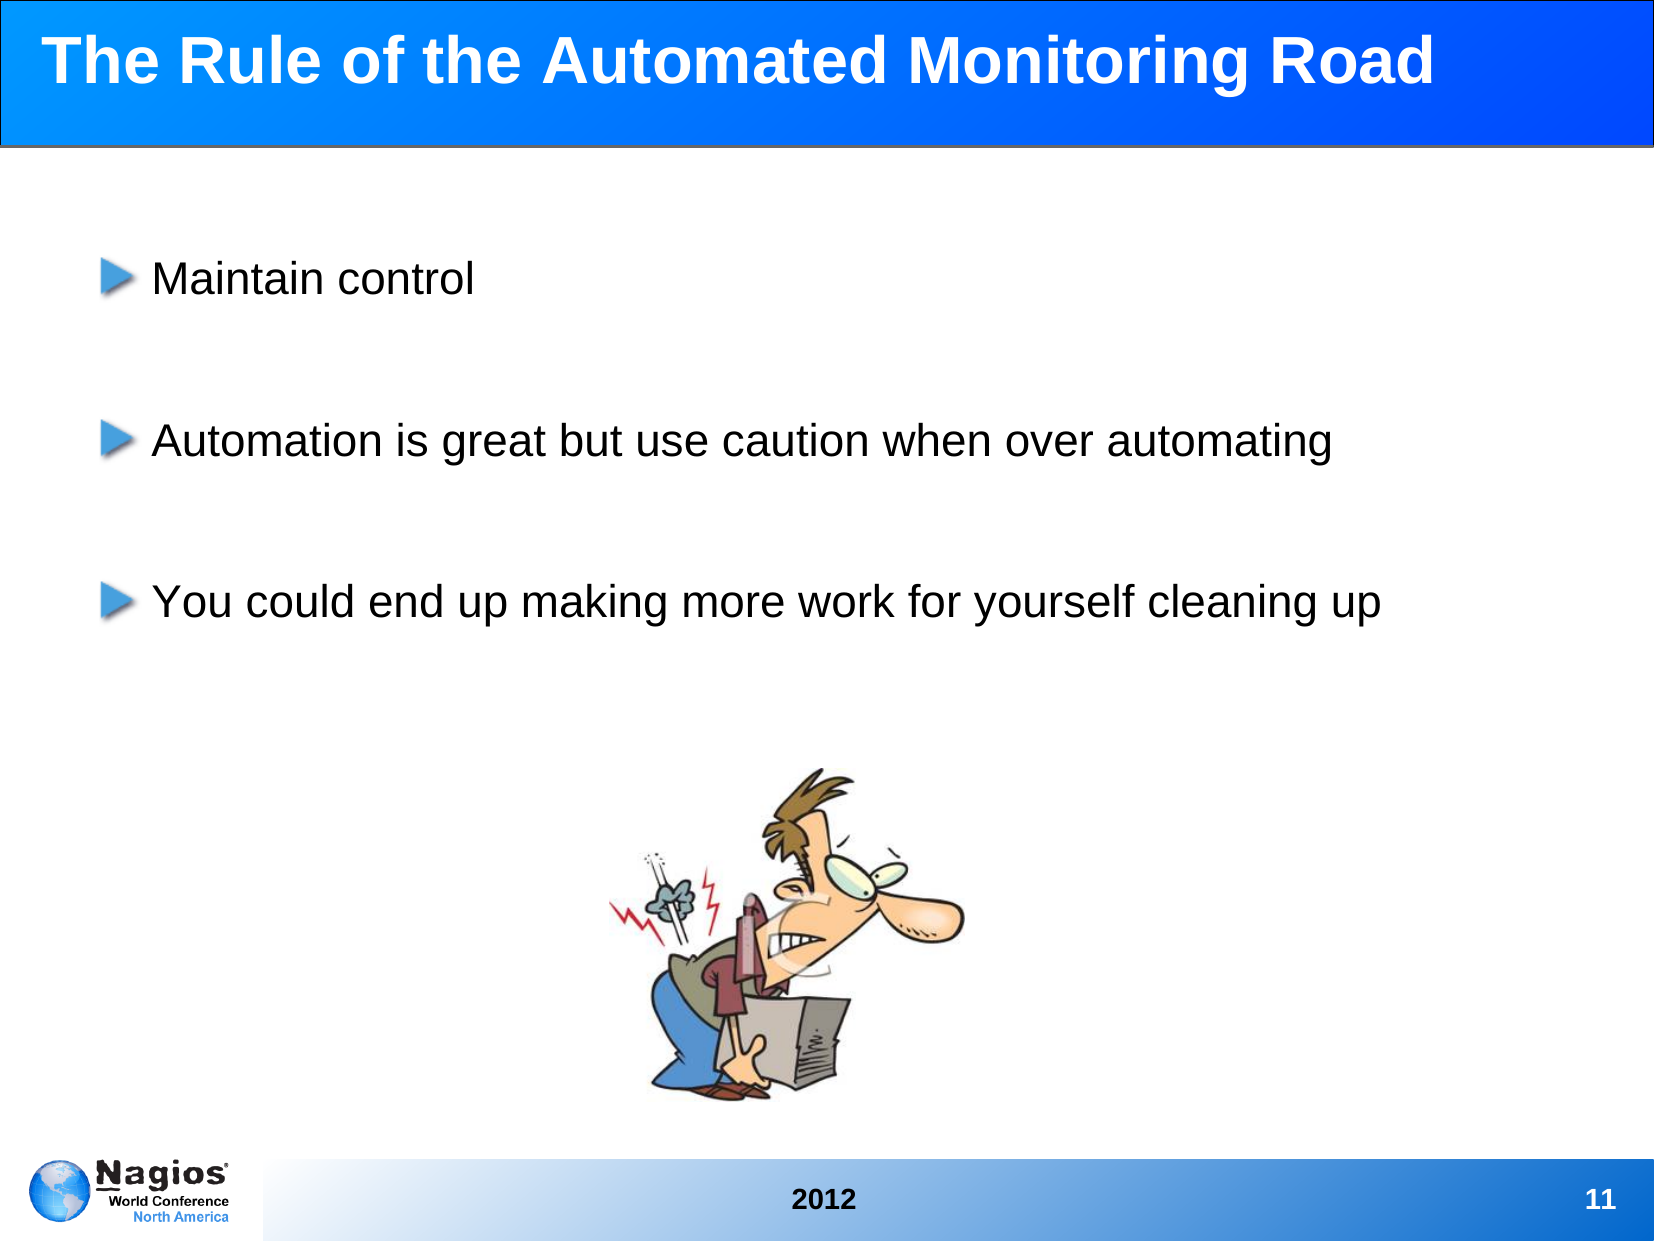

# The Rule of the Automated Monitoring Road
Maintain control
Automation is great but use caution when over automating
You could end up making more work for yourself cleaning up
2011
11